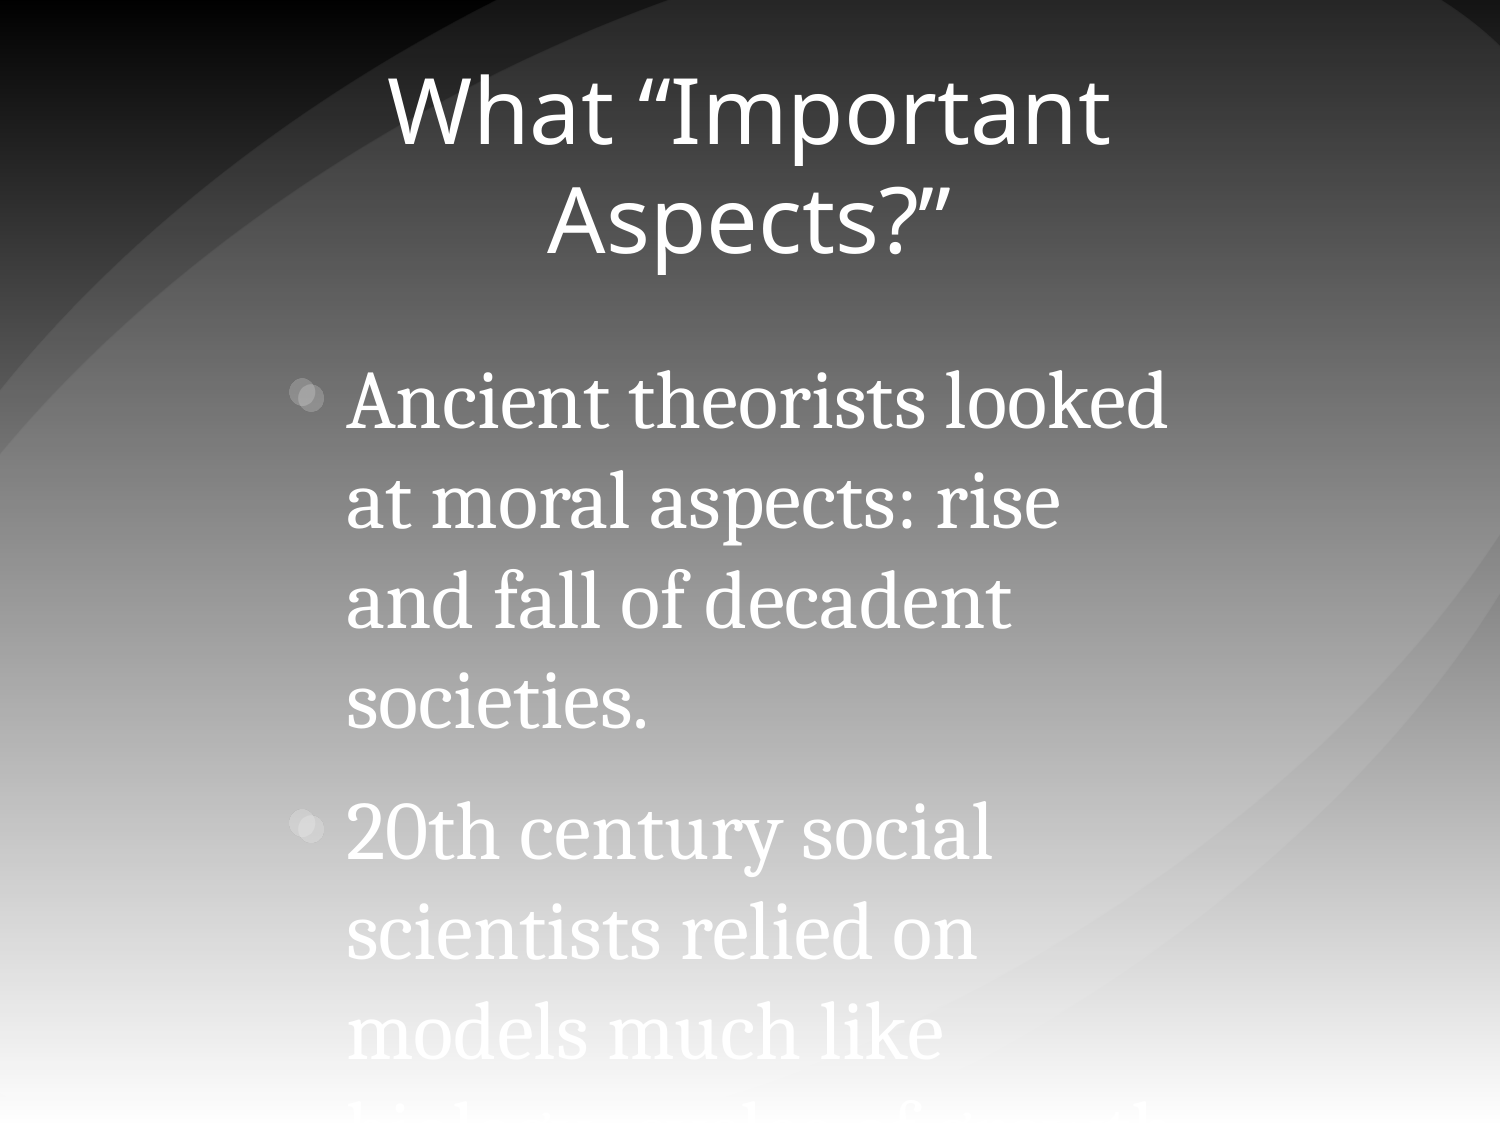

# What “Important Aspects?”
Ancient theorists looked at moral aspects: rise and fall of decadent societies.
20th century social scientists relied on models much like biology: cycles of growth and decay.